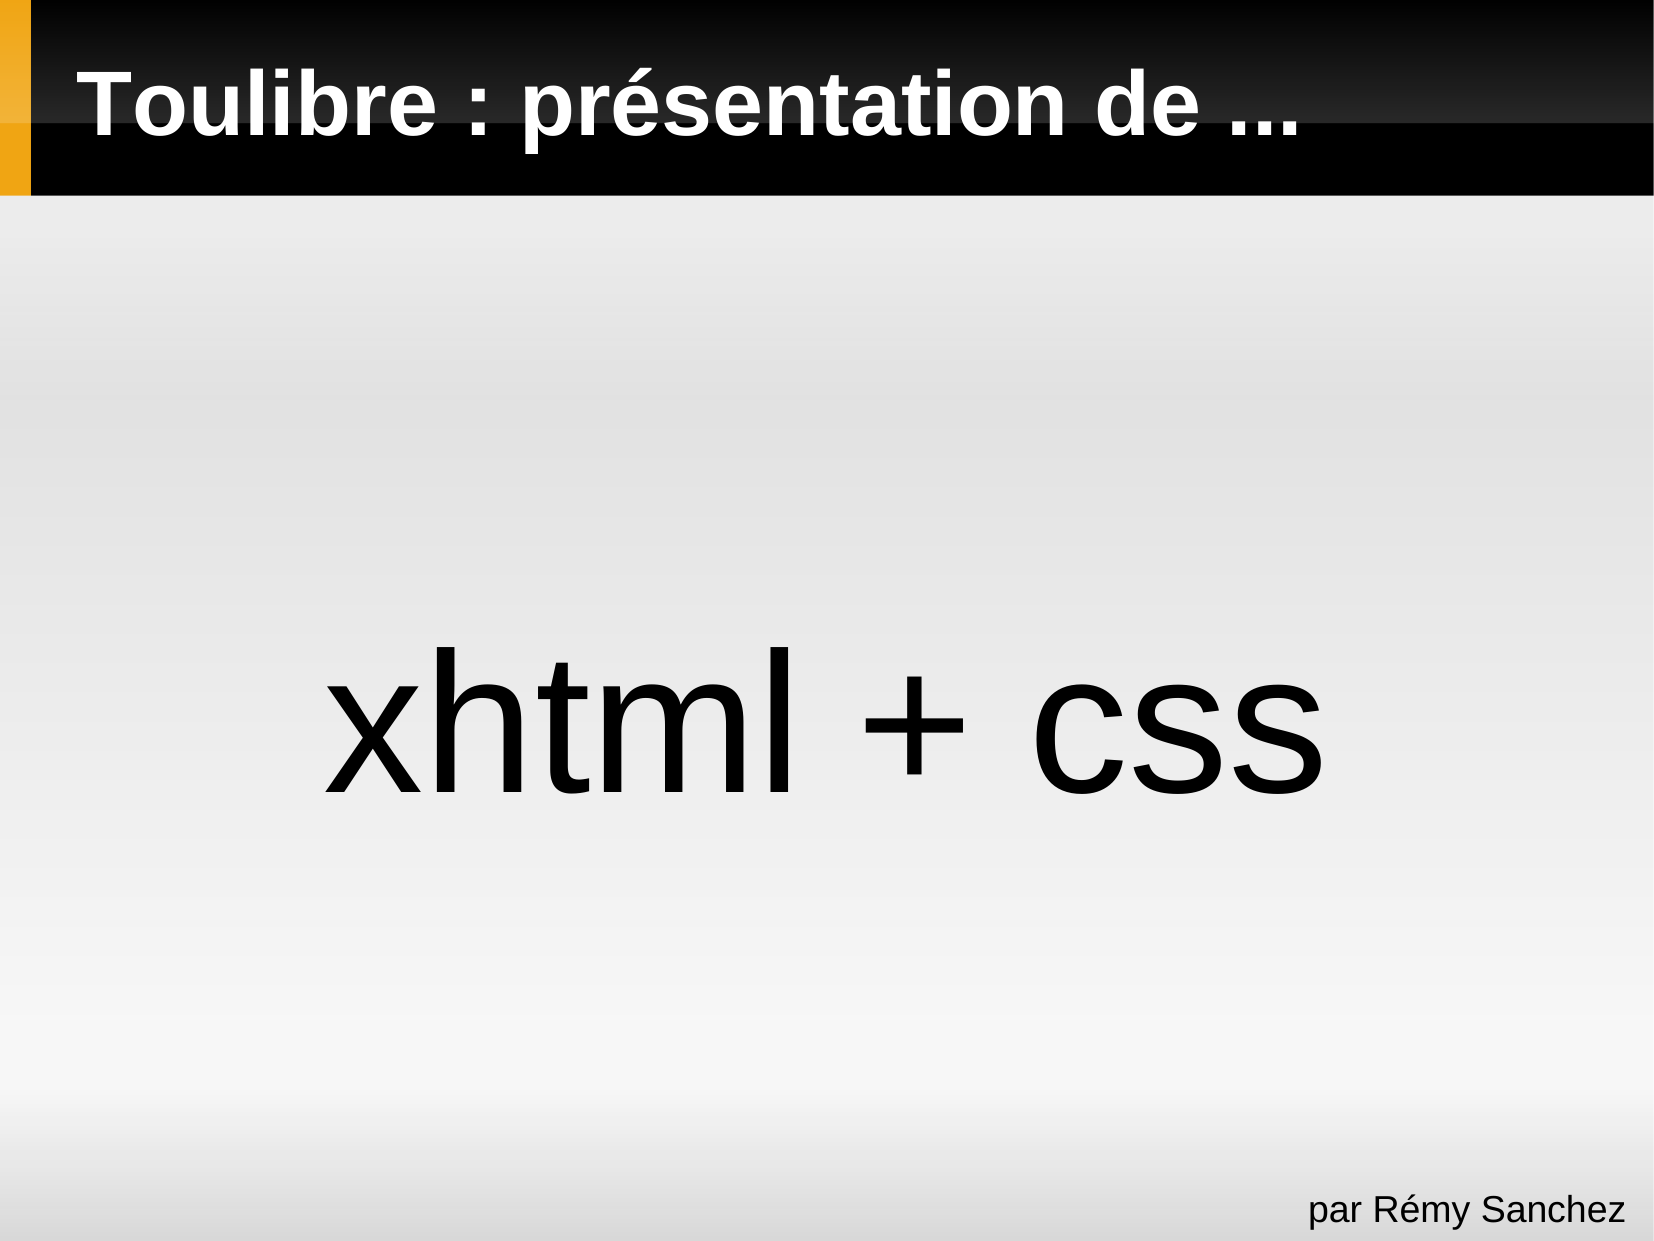

# Toulibre : présentation de ...
xhtml + css
par Rémy Sanchez